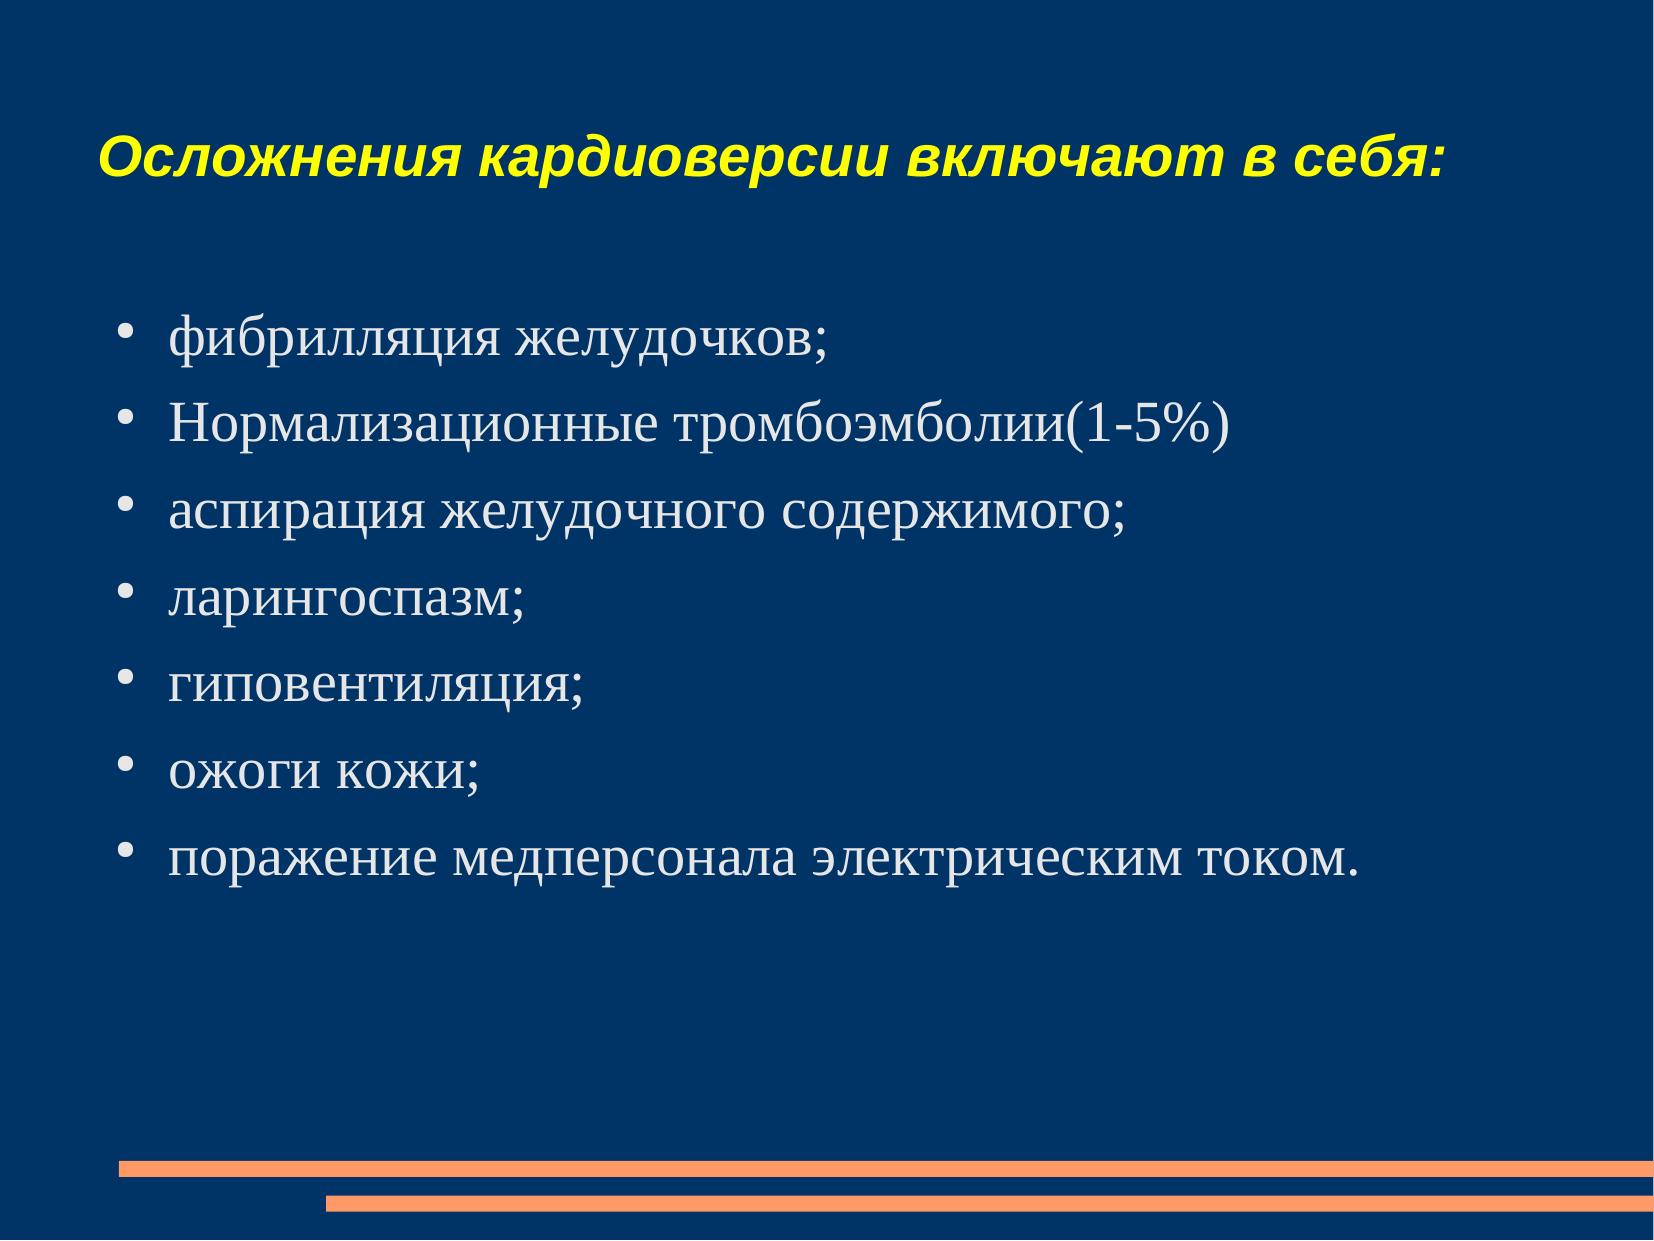

# Осложнения кардиоверсии включают в себя:
фибрилляция желудочков;
Нормализационные тромбоэмболии(1-5%)
аспирация желудочного содержимого;
ларингоспазм;
гиповентиляция;
ожоги кожи;
поражение медперсонала электрическим током.